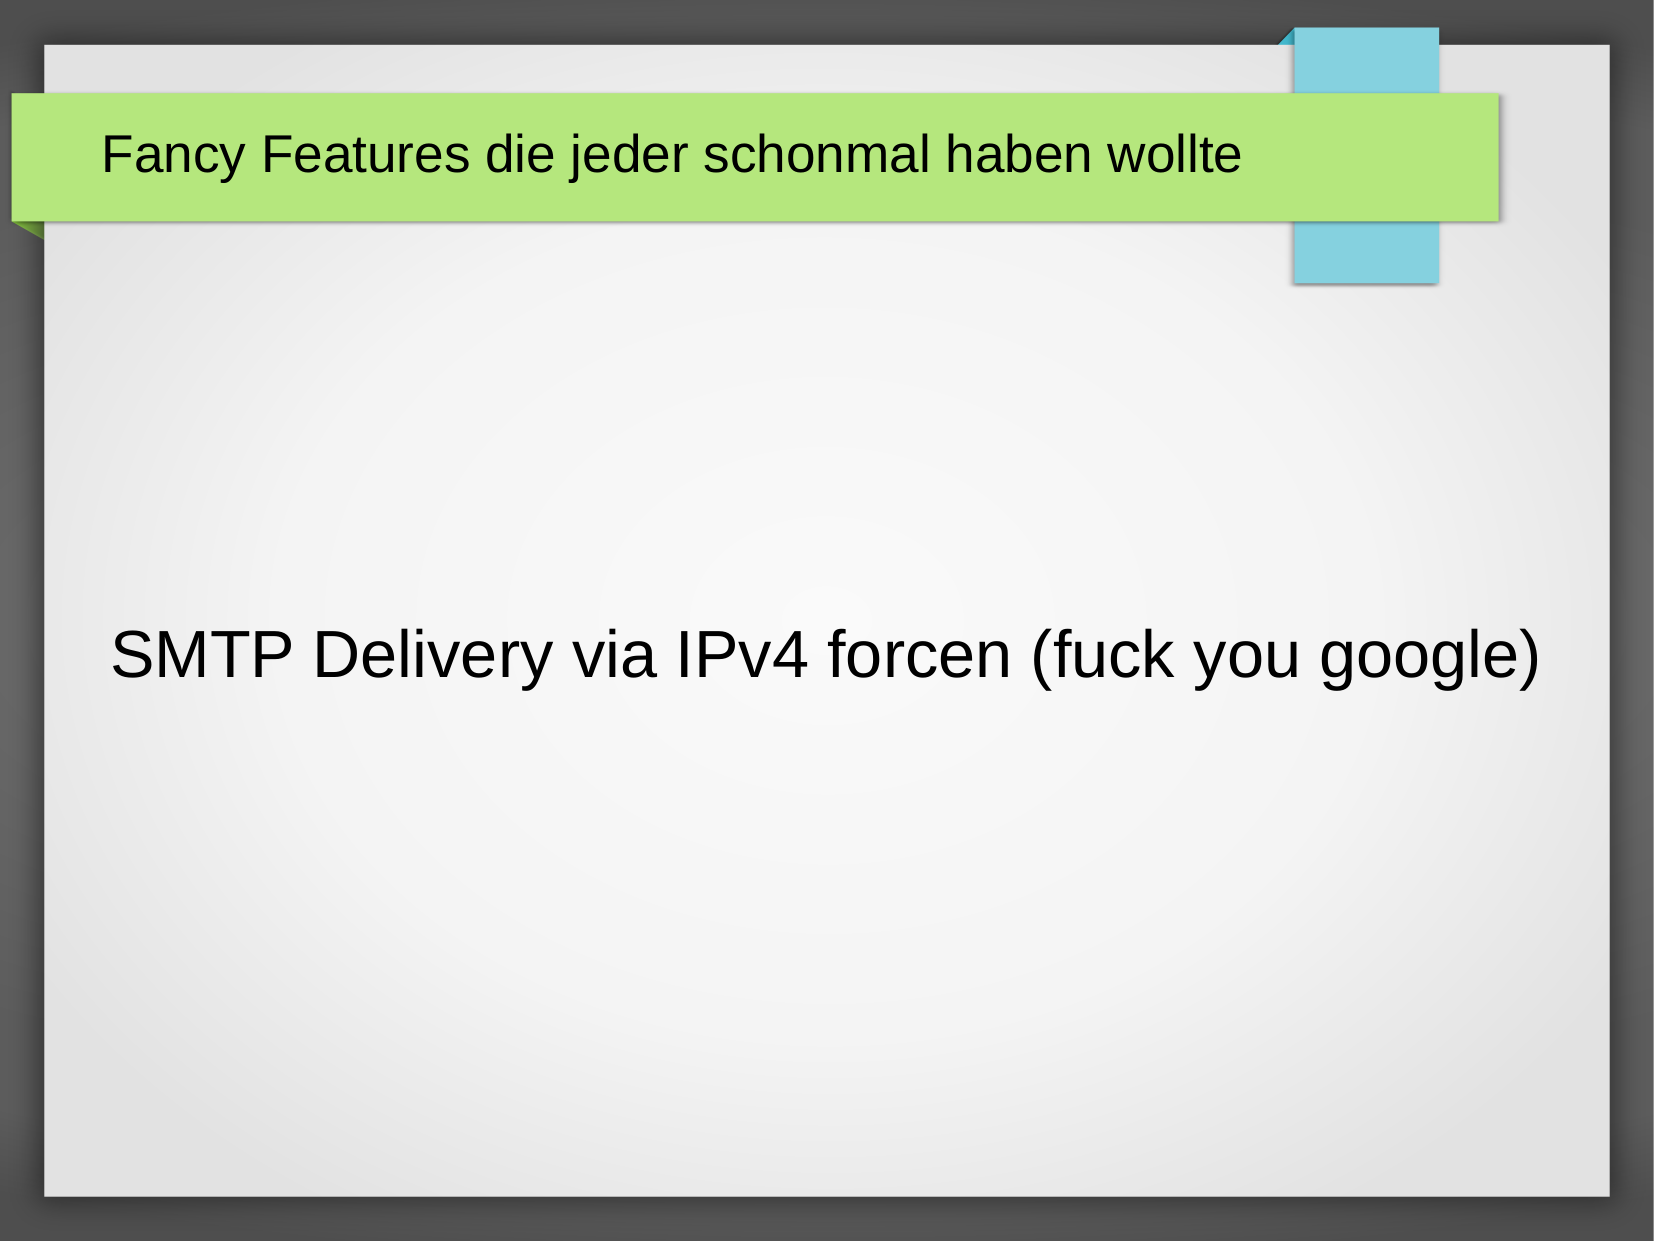

# Fancy Features die jeder schonmal haben wollte
SMTP Delivery via IPv4 forcen (fuck you google)